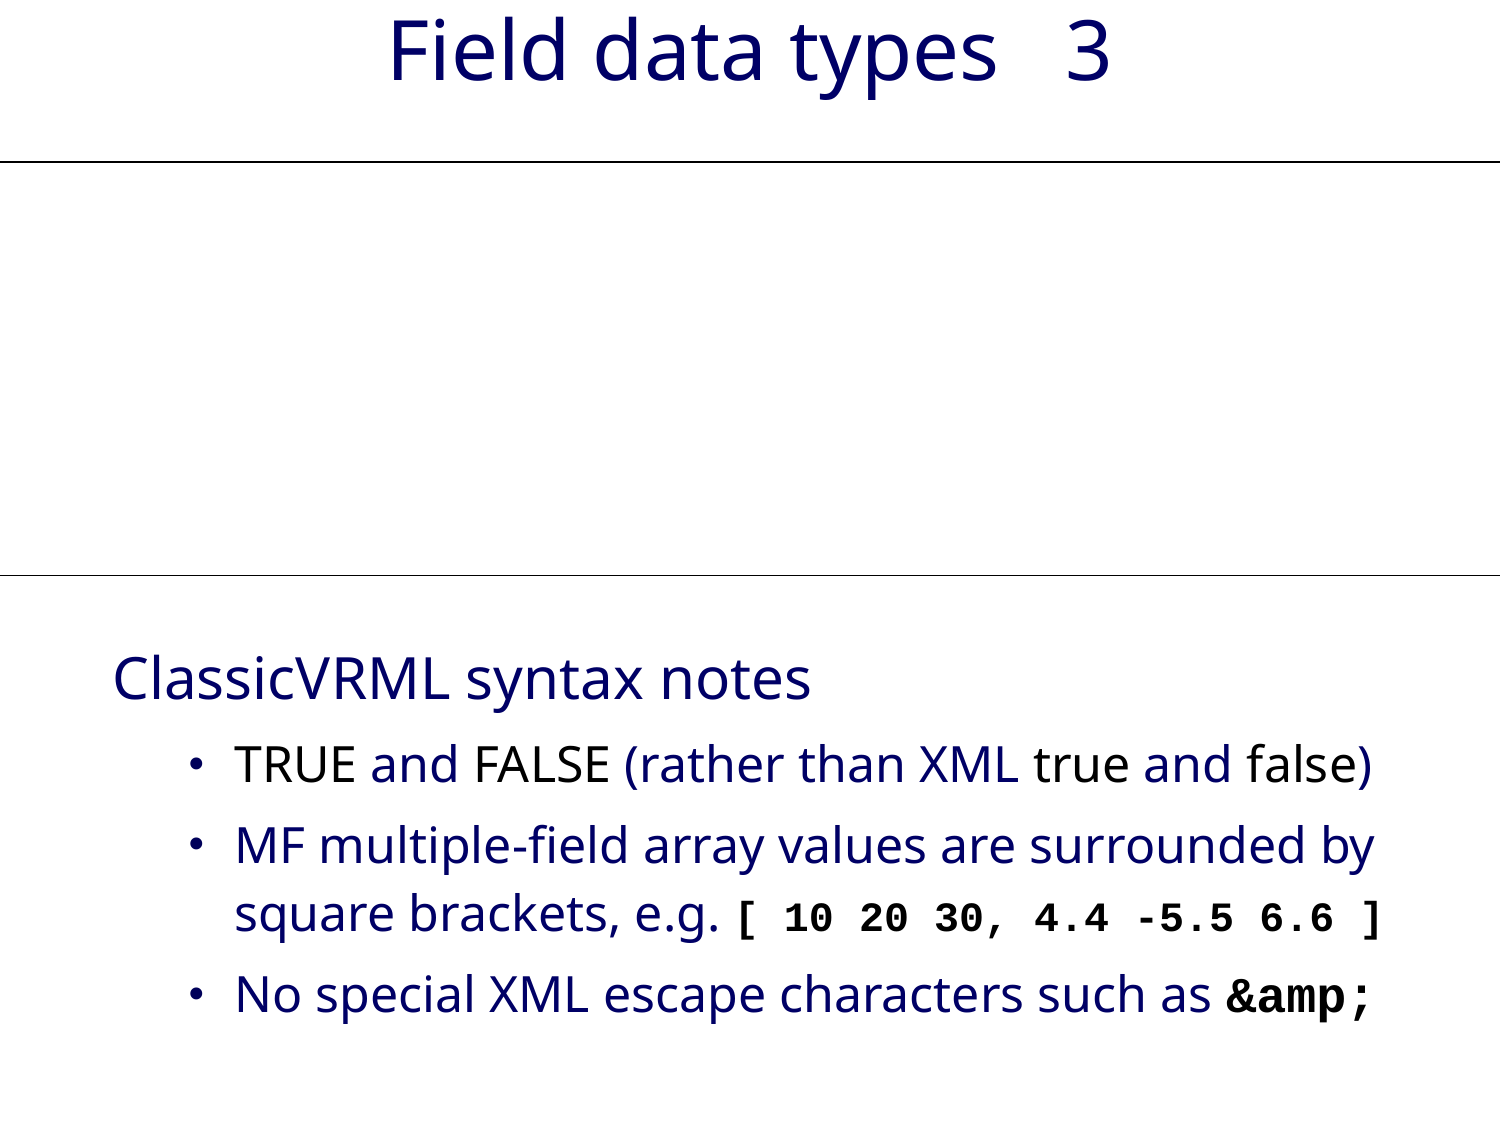

Field data types 3
# ClassicVRML syntax notes
TRUE and FALSE (rather than XML true and false)
MF multiple-field array values are surrounded by square brackets, e.g. [ 10 20 30, 4.4 -5.5 6.6 ]
No special XML escape characters such as &amp;